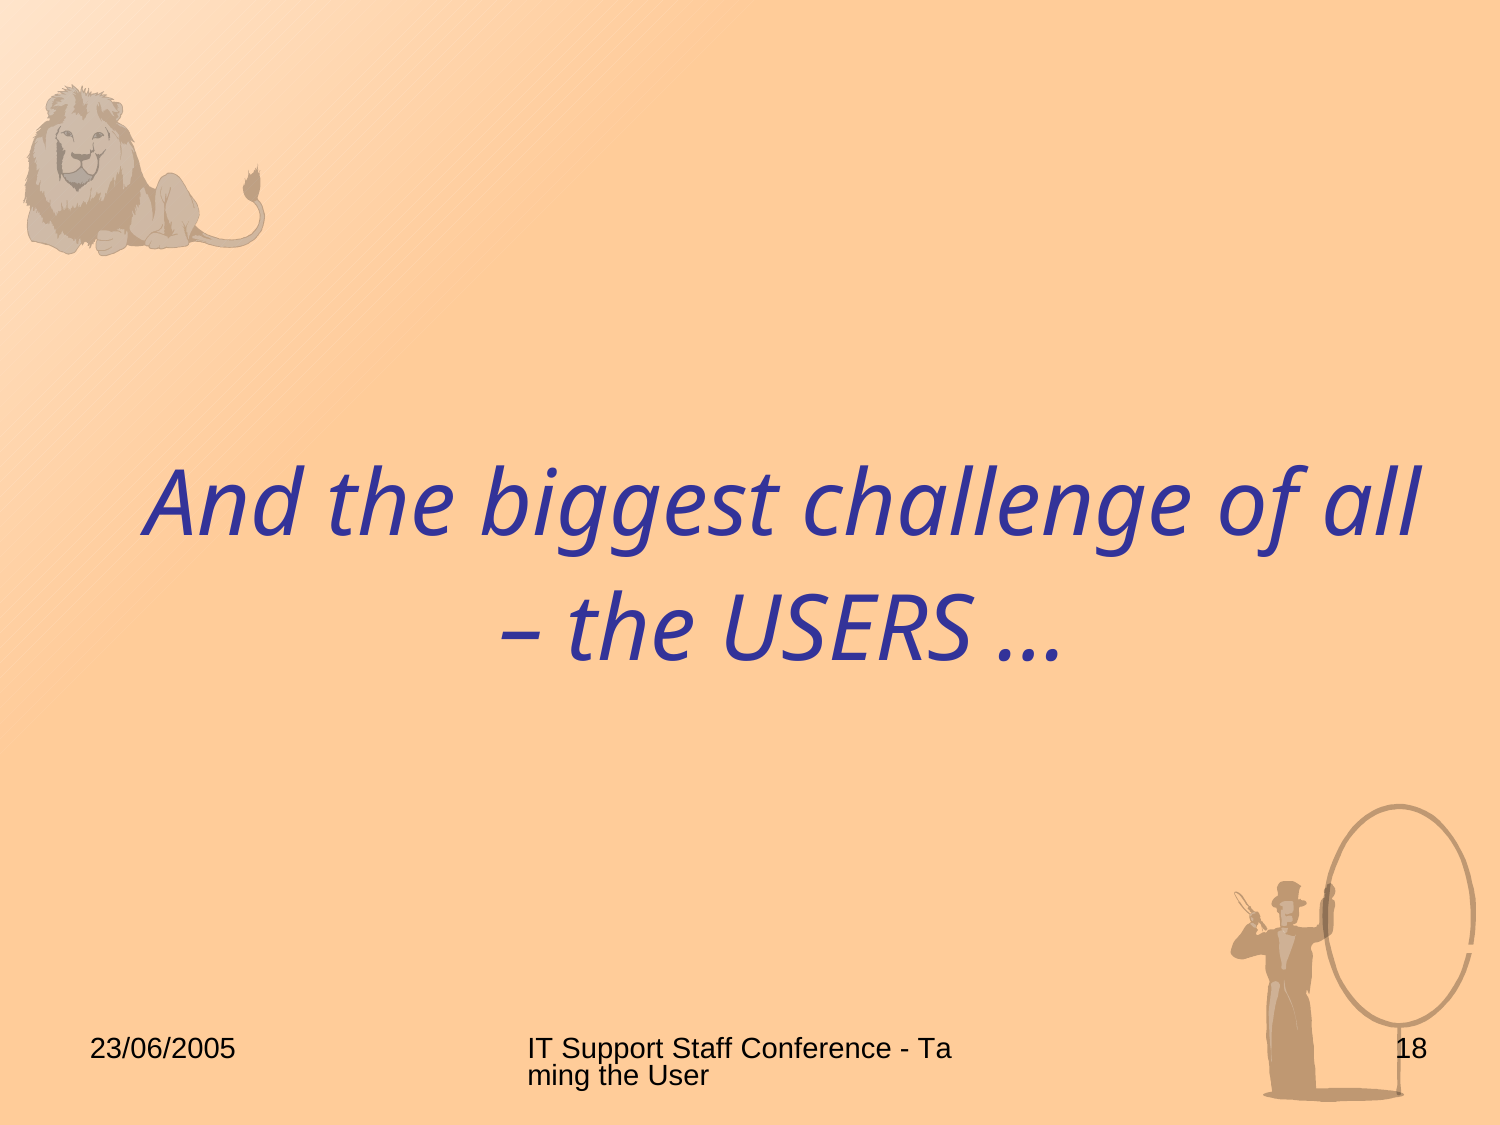

# And the biggest challenge of all – the USERS …
23/06/2005
IT Support Staff Conference - Taming the User
18